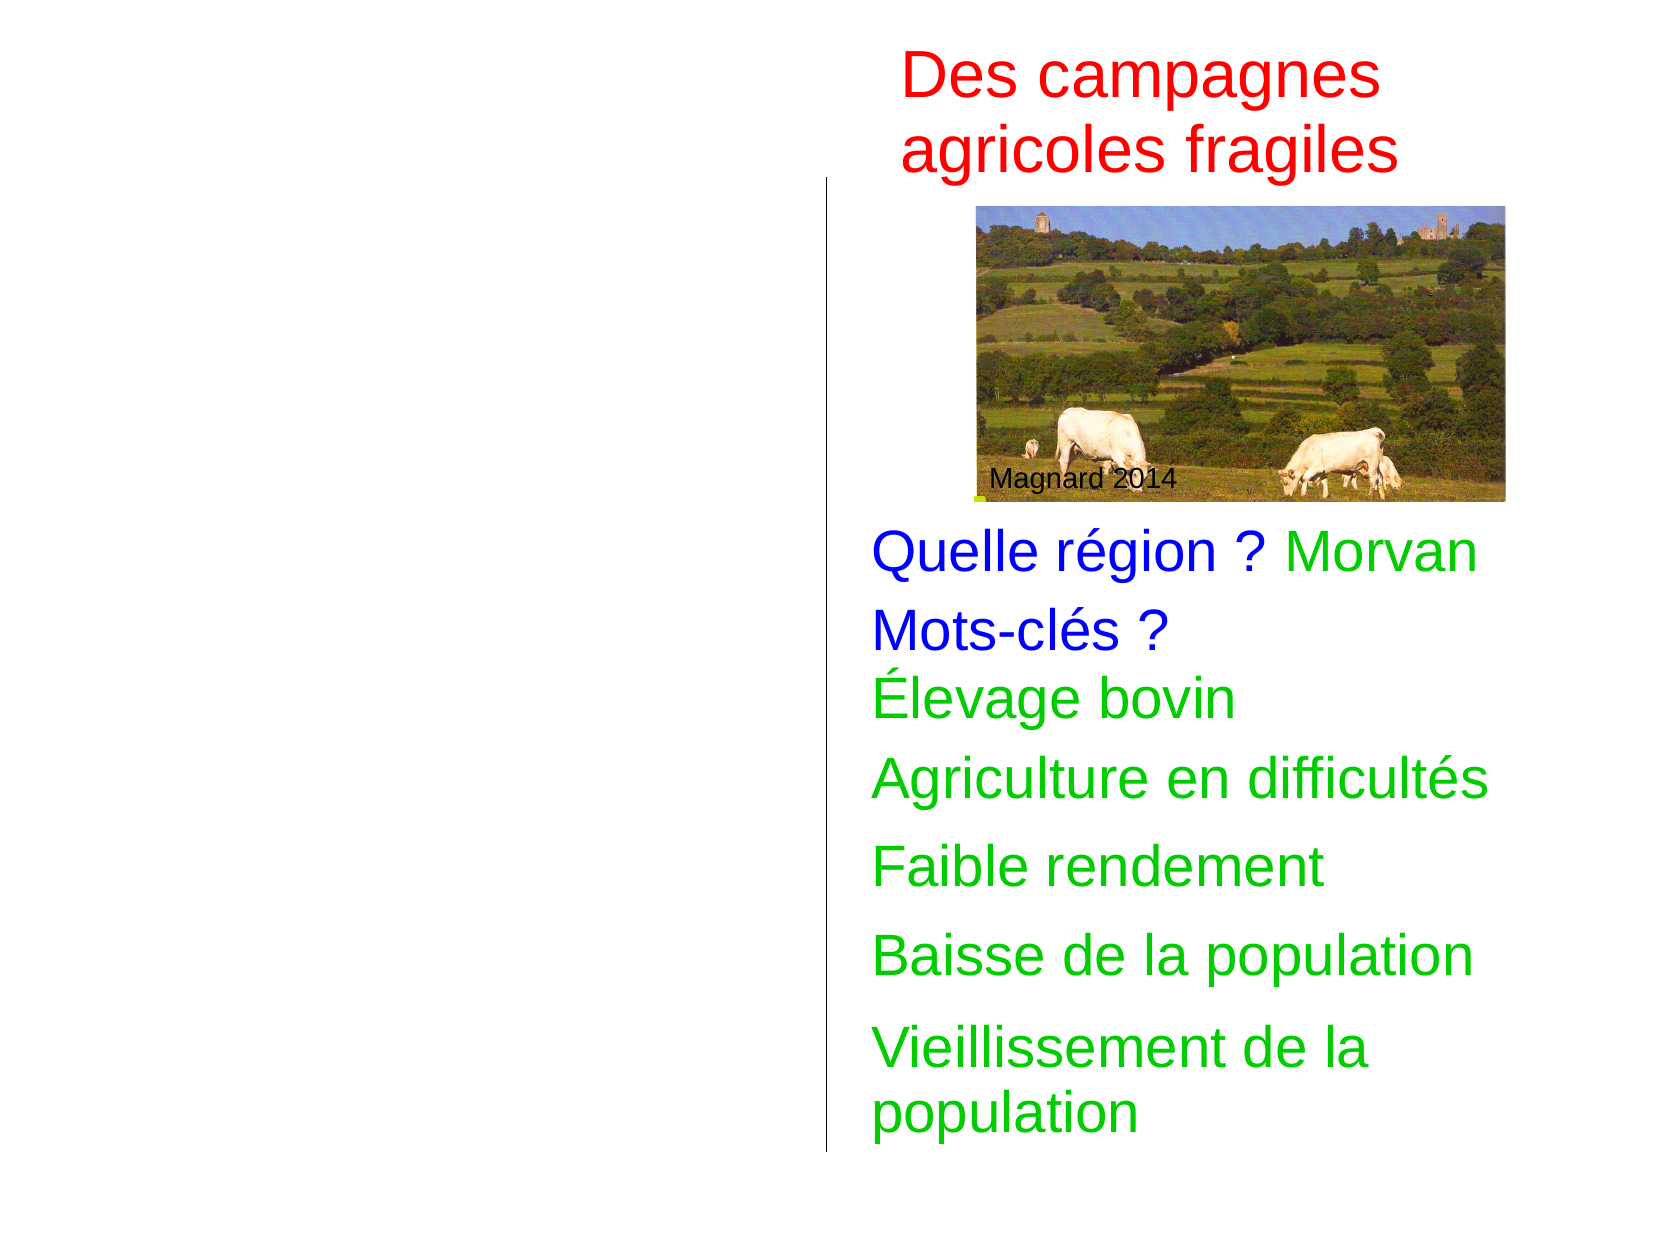

Des campagnes agricoles fragiles
Magnard 2014
Quelle région ?
Morvan
Mots-clés ?
Élevage bovin
Agriculture en difficultés
Faible rendement
Baisse de la population
Vieillissement de la population